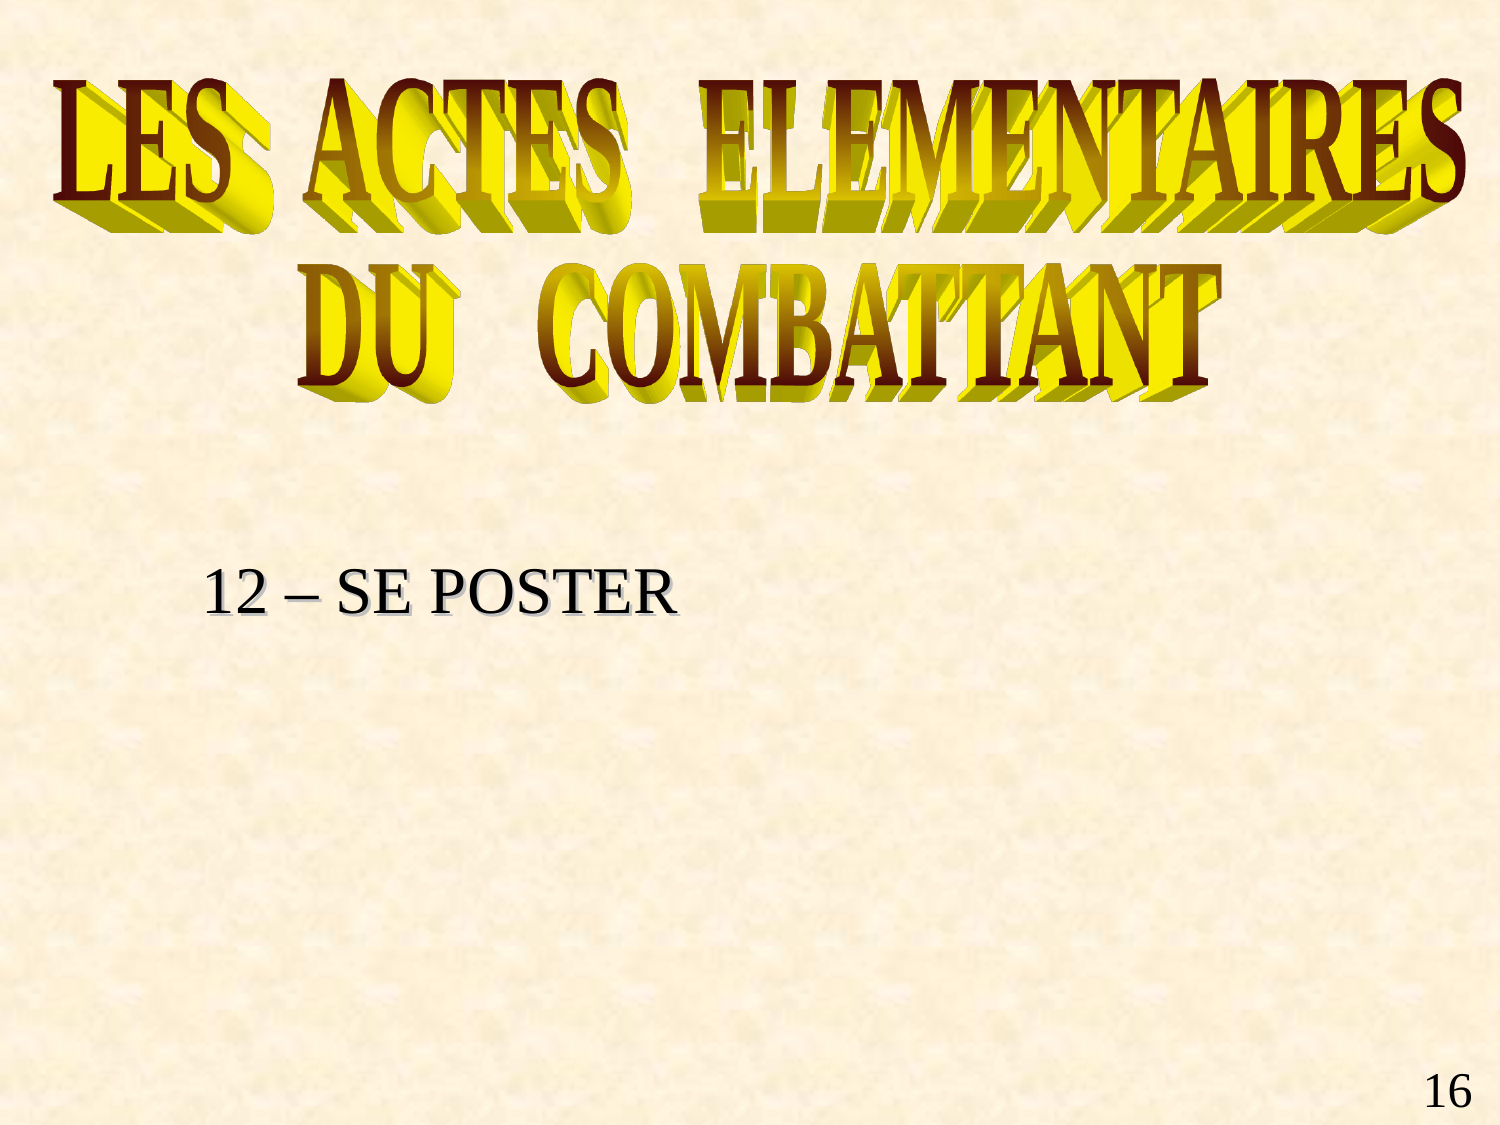

LES ACTES ELEMENTAIRES
DU COMBATTANT
 12 – SE POSTER
16